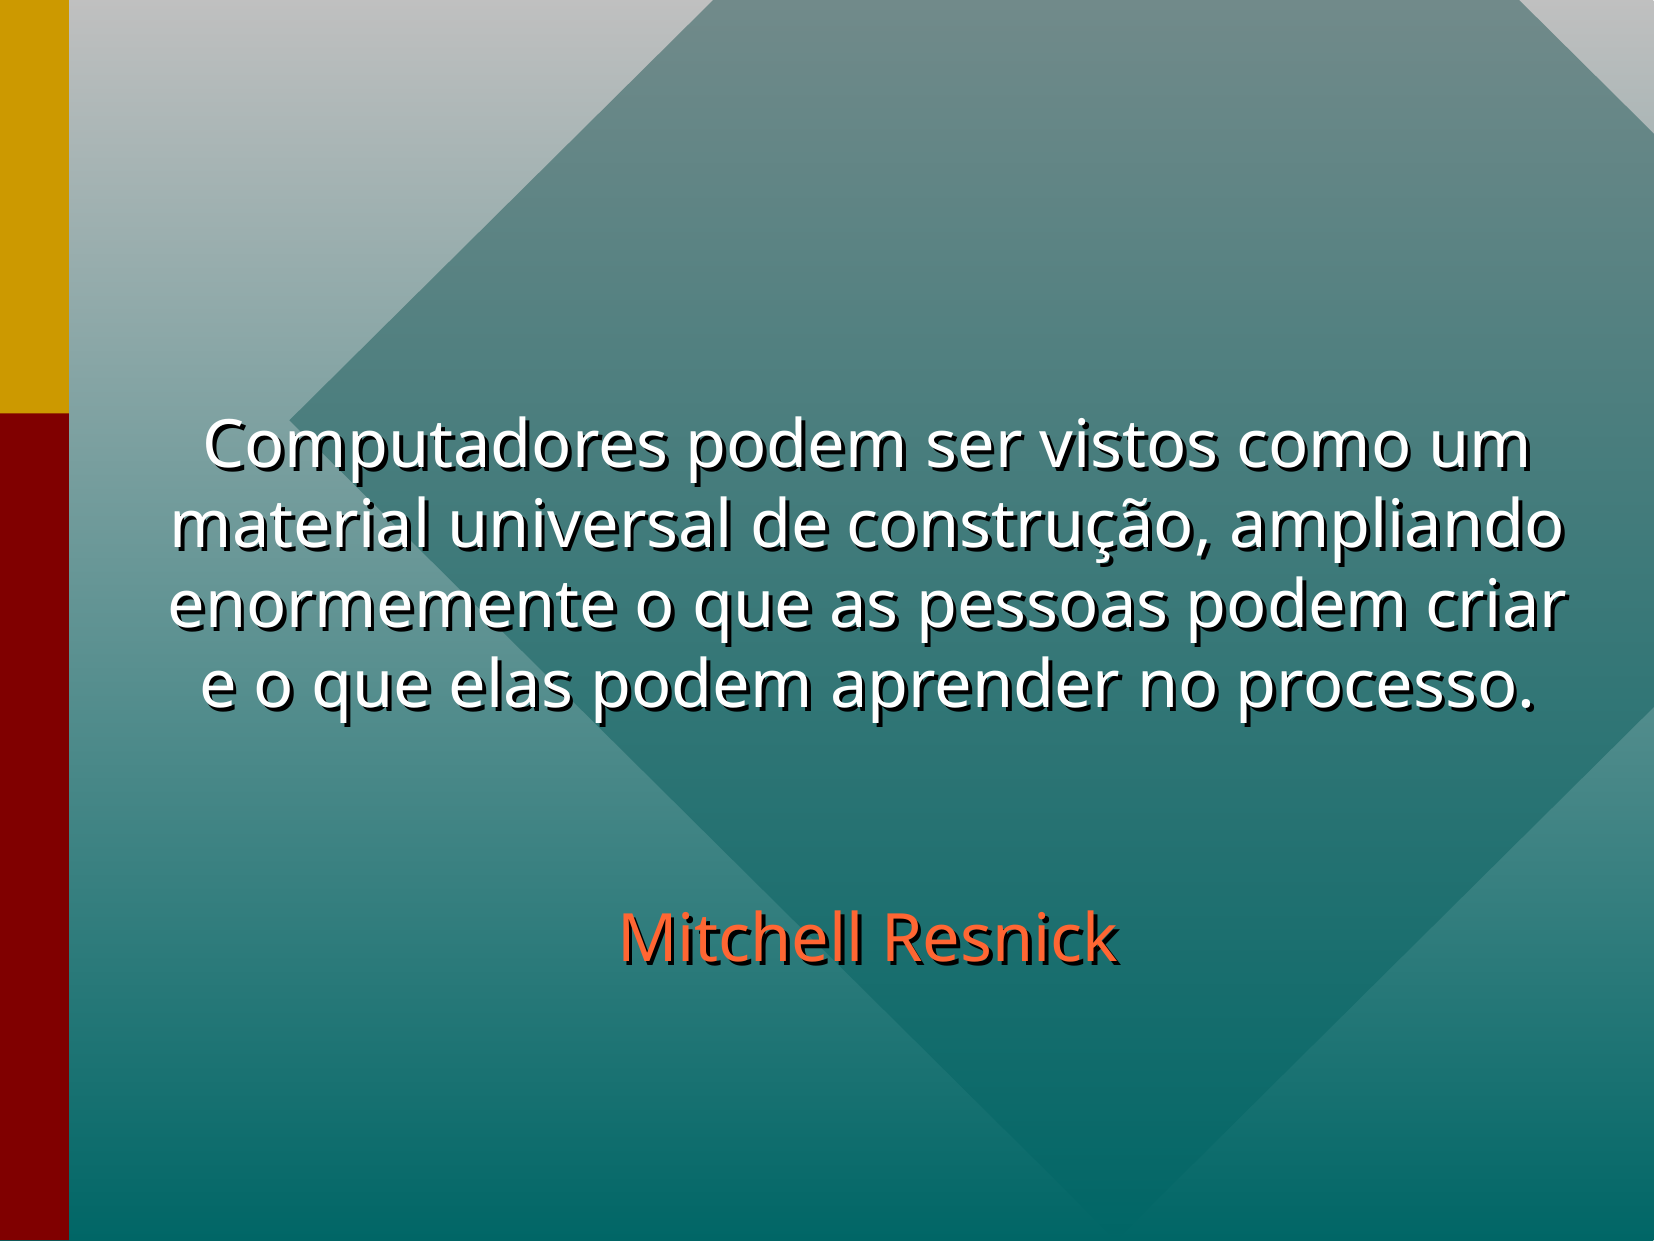

# Computadores podem ser vistos como um material universal de construção, ampliando enormemente o que as pessoas podem criar e o que elas podem aprender no processo.
Mitchell Resnick